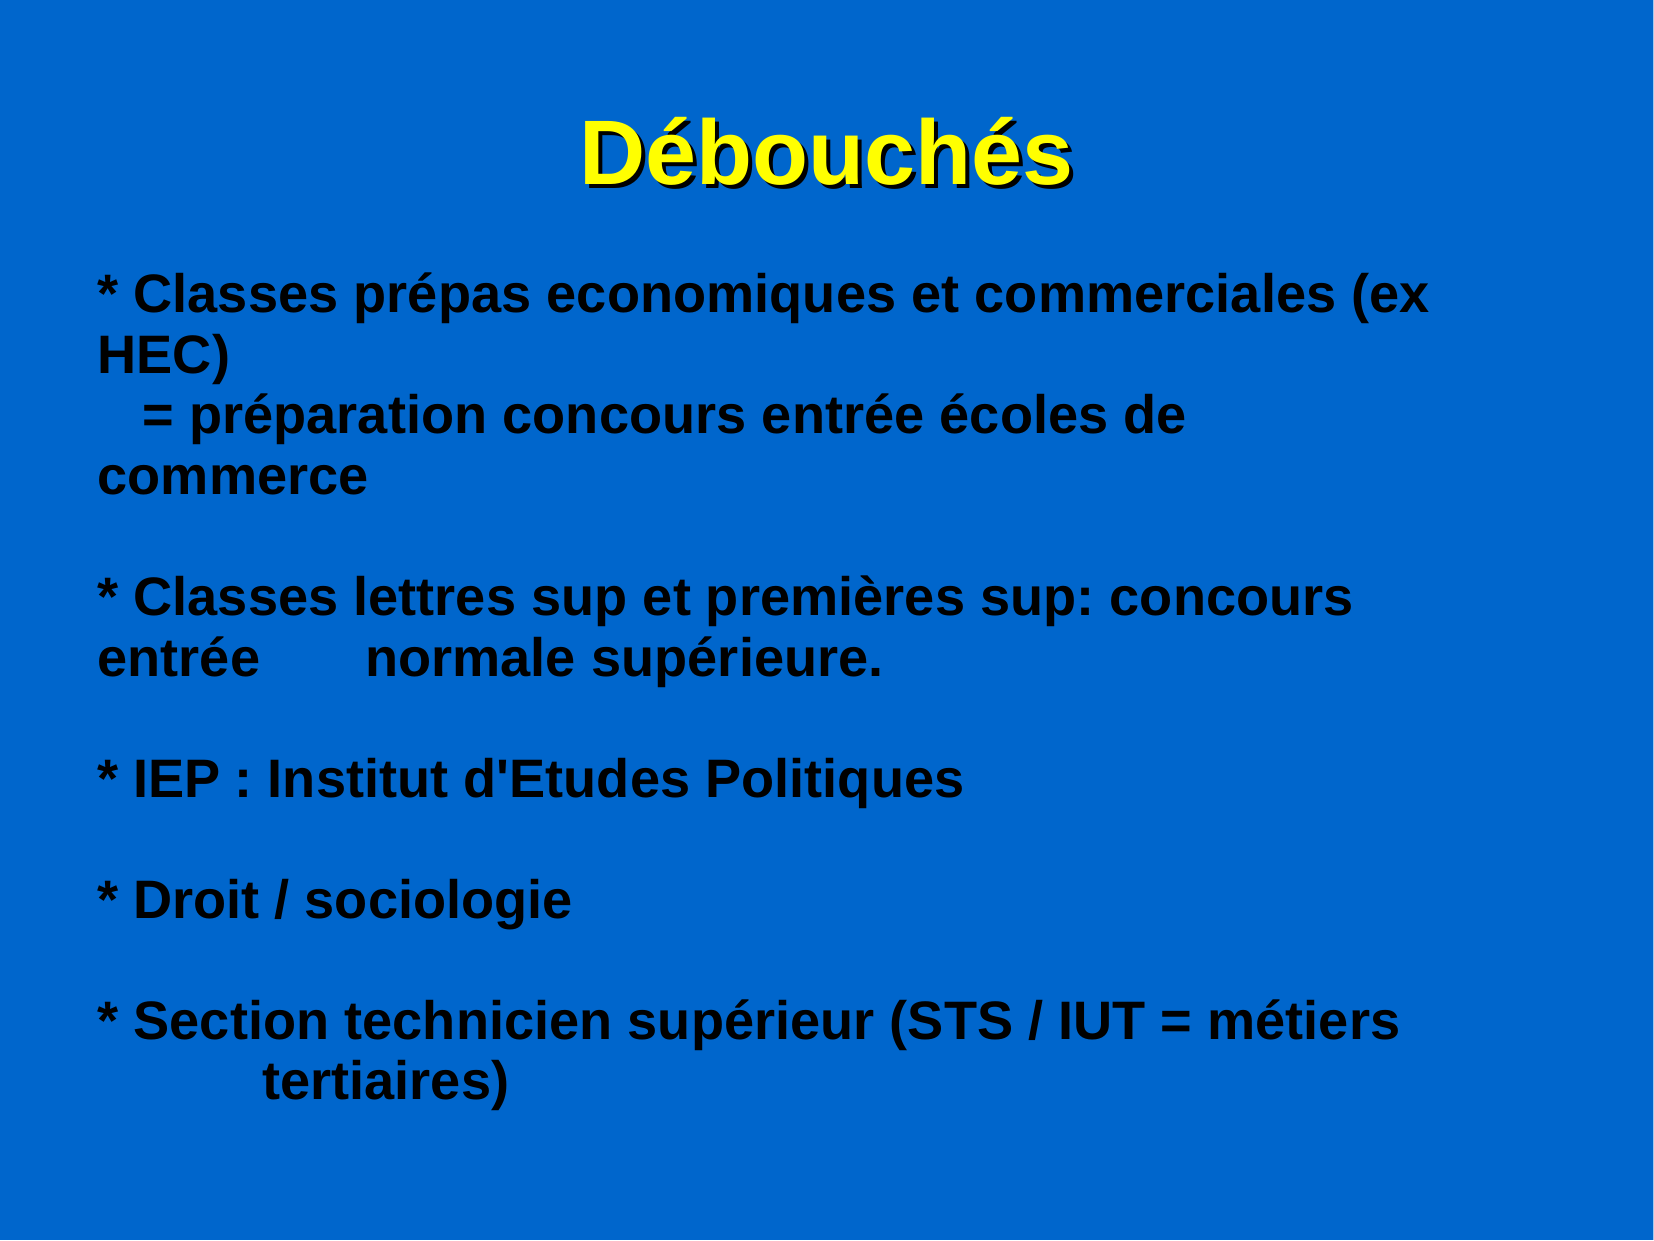

# Débouchés
* Classes prépas economiques et commerciales (ex HEC)
 = préparation concours entrée écoles de commerce
* Classes lettres sup et premières sup: concours entrée normale supérieure.
* IEP : Institut d'Etudes Politiques
* Droit / sociologie
* Section technicien supérieur (STS / IUT = métiers tertiaires)